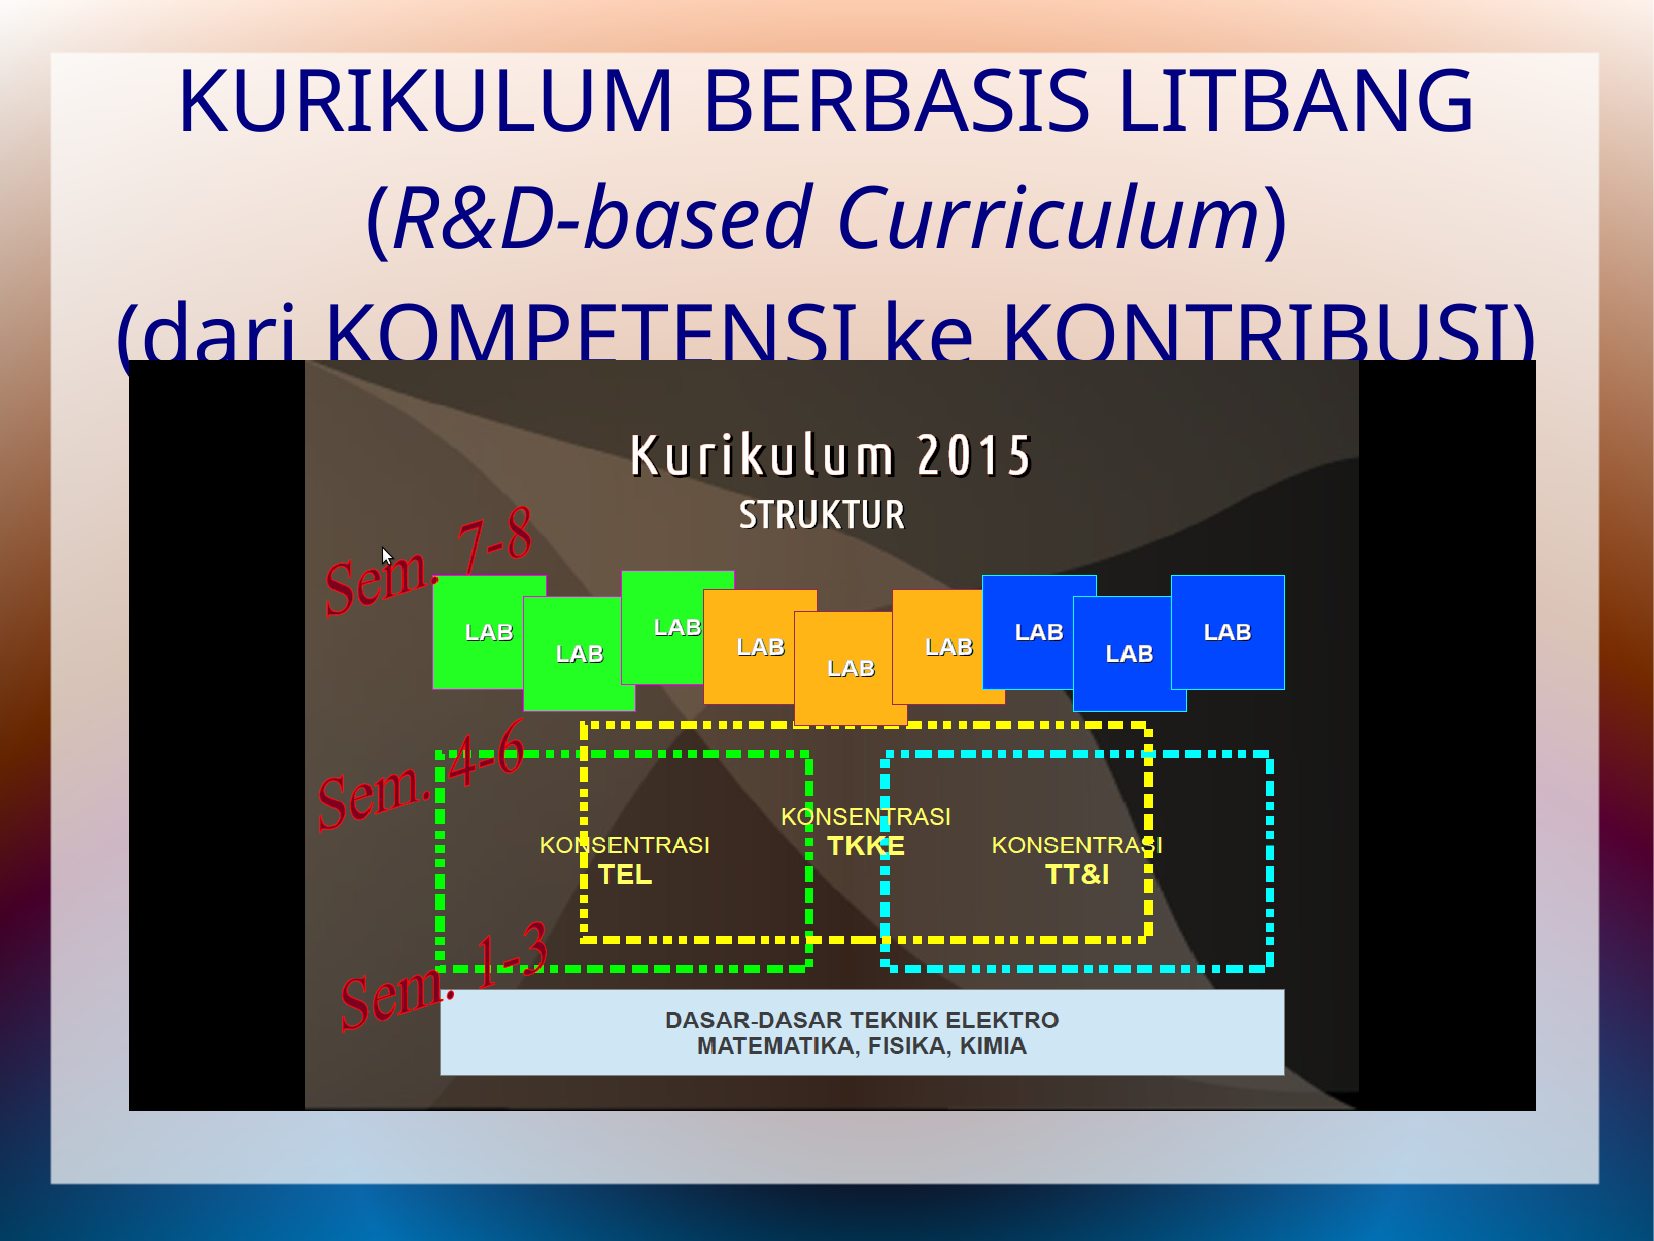

# KURIKULUM BERBASIS LITBANG (R&D-based Curriculum) (dari KOMPETENSI ke KONTRIBUSI)